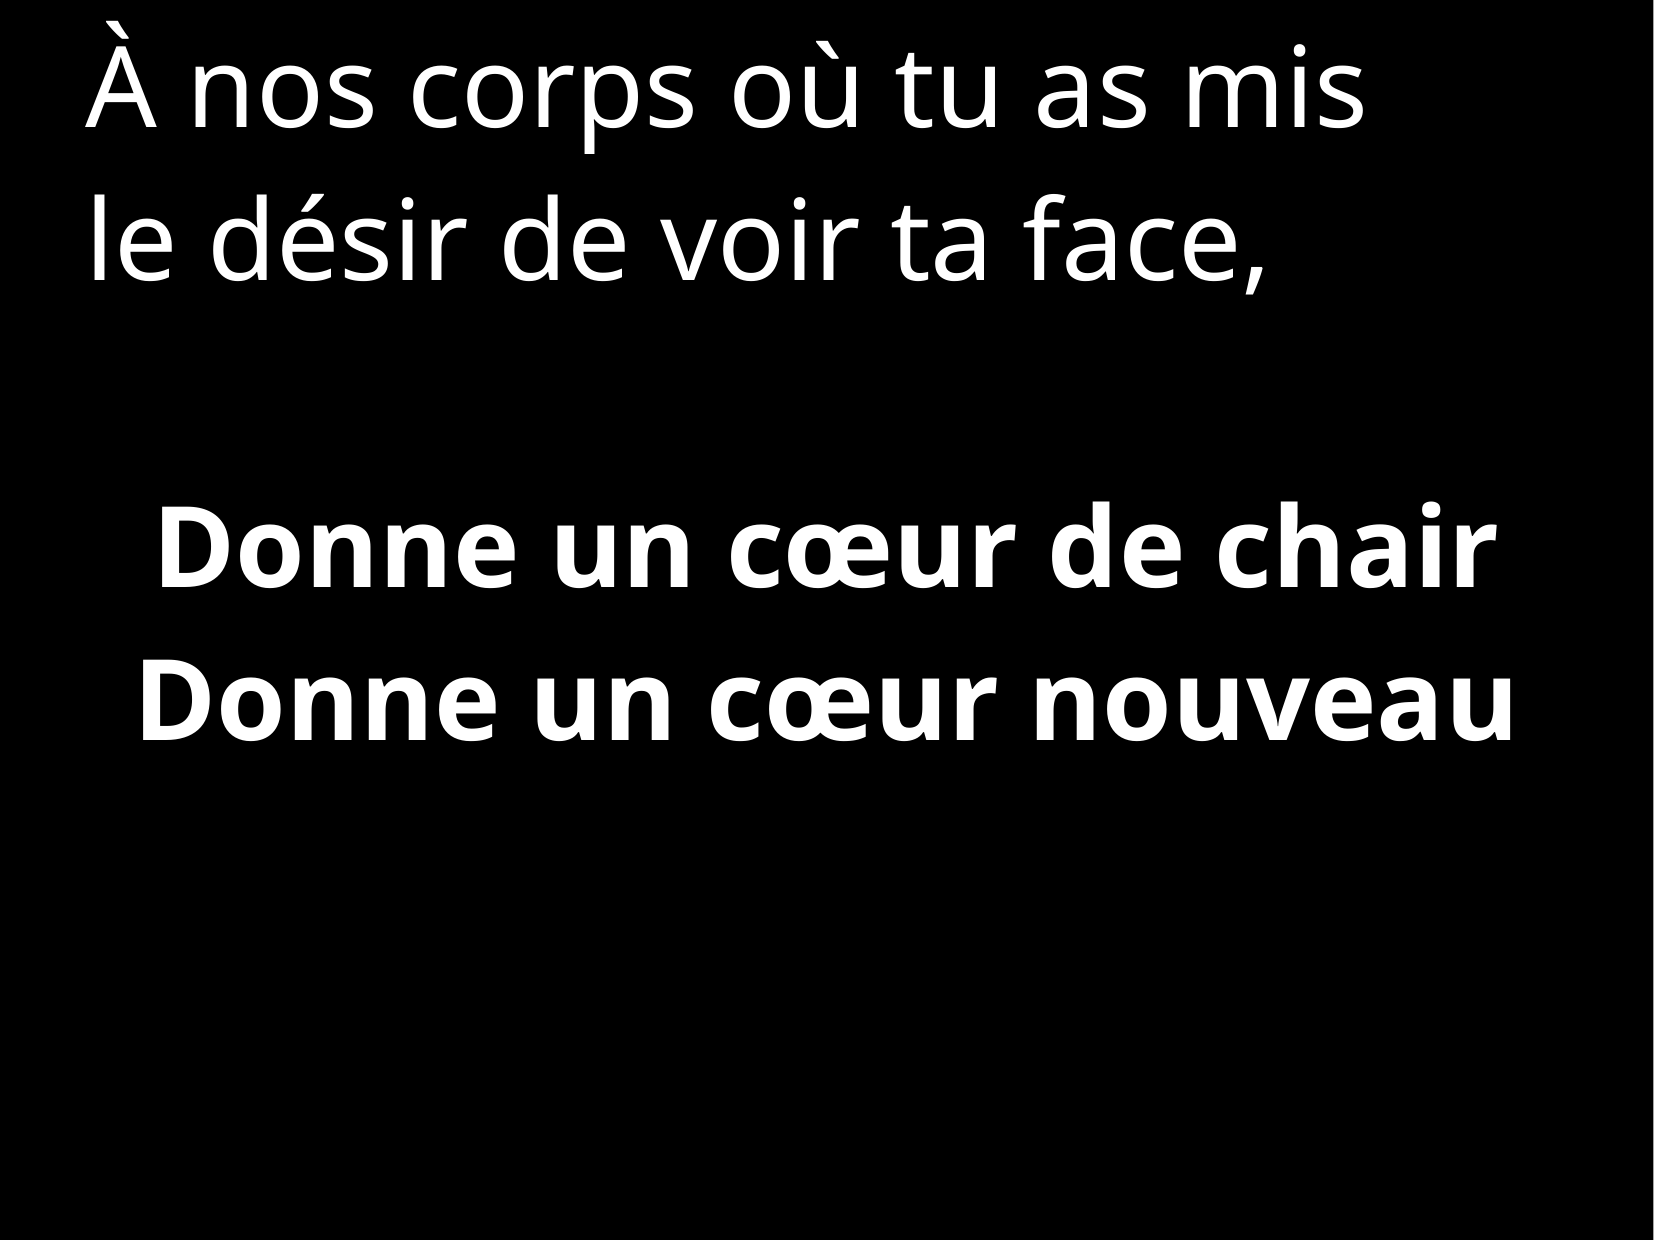

À nos corps où tu as mis
le désir de voir ta face,
Donne un cœur de chair
Donne un cœur nouveau